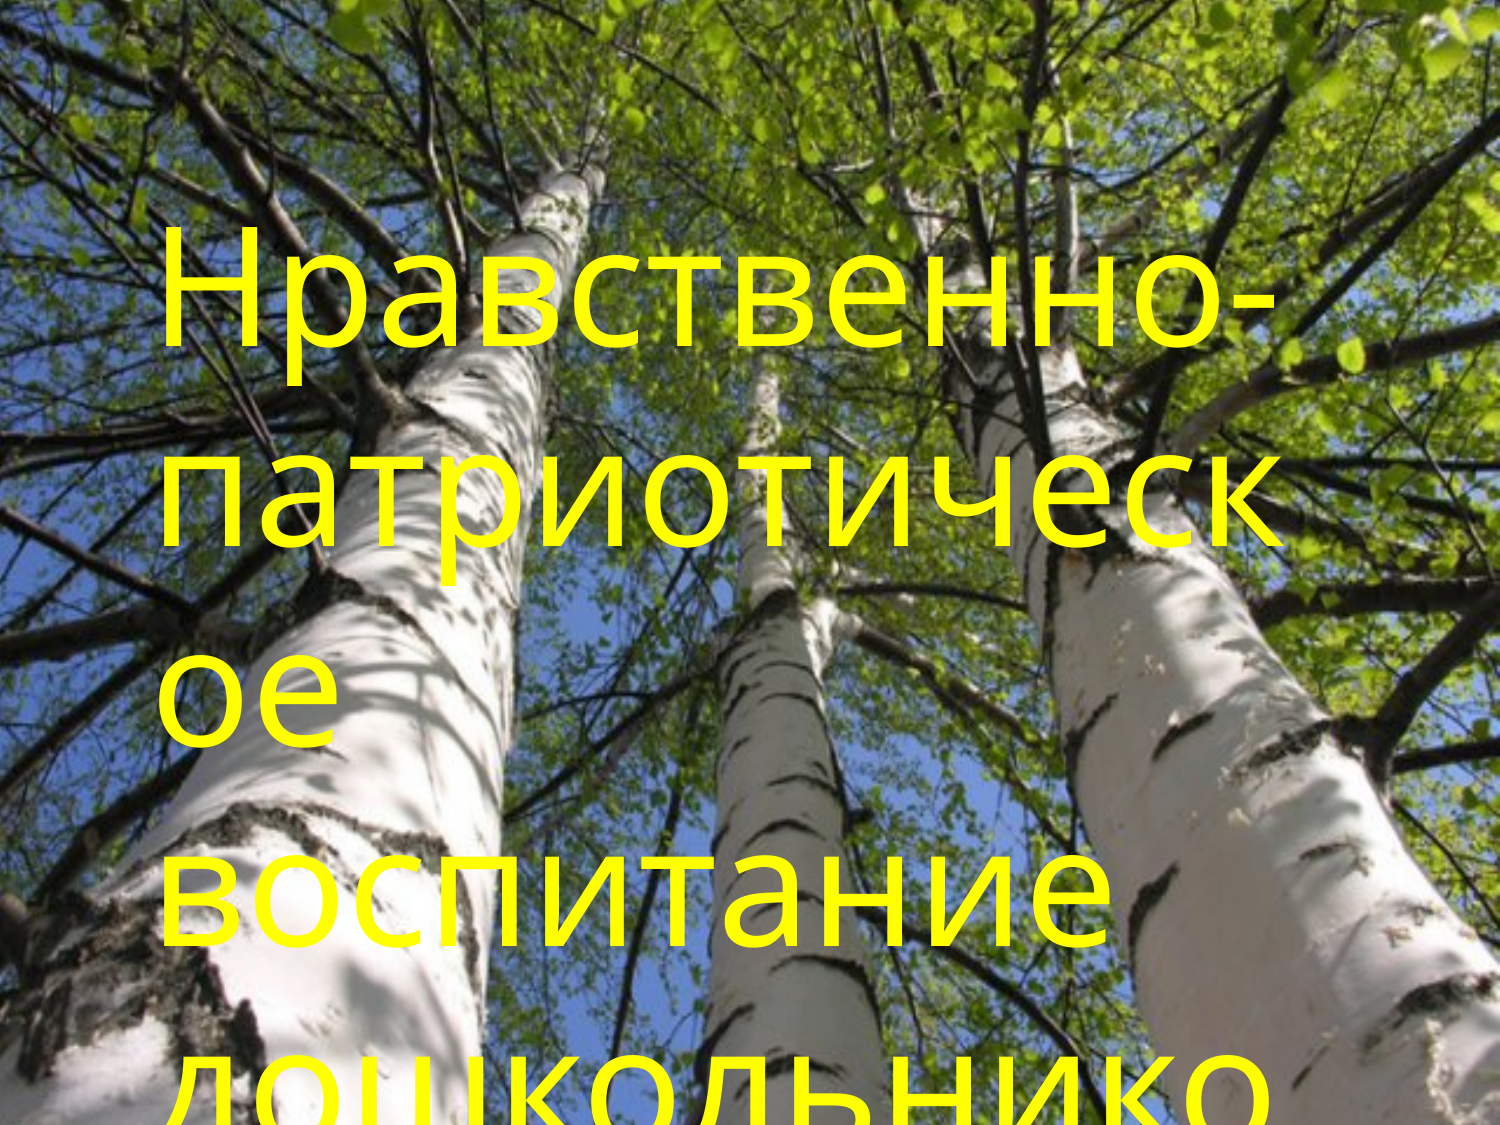

# Нравственно- патриотическое воспитание дошкольников
Нравственно-патриотическое воспитание дошкольников